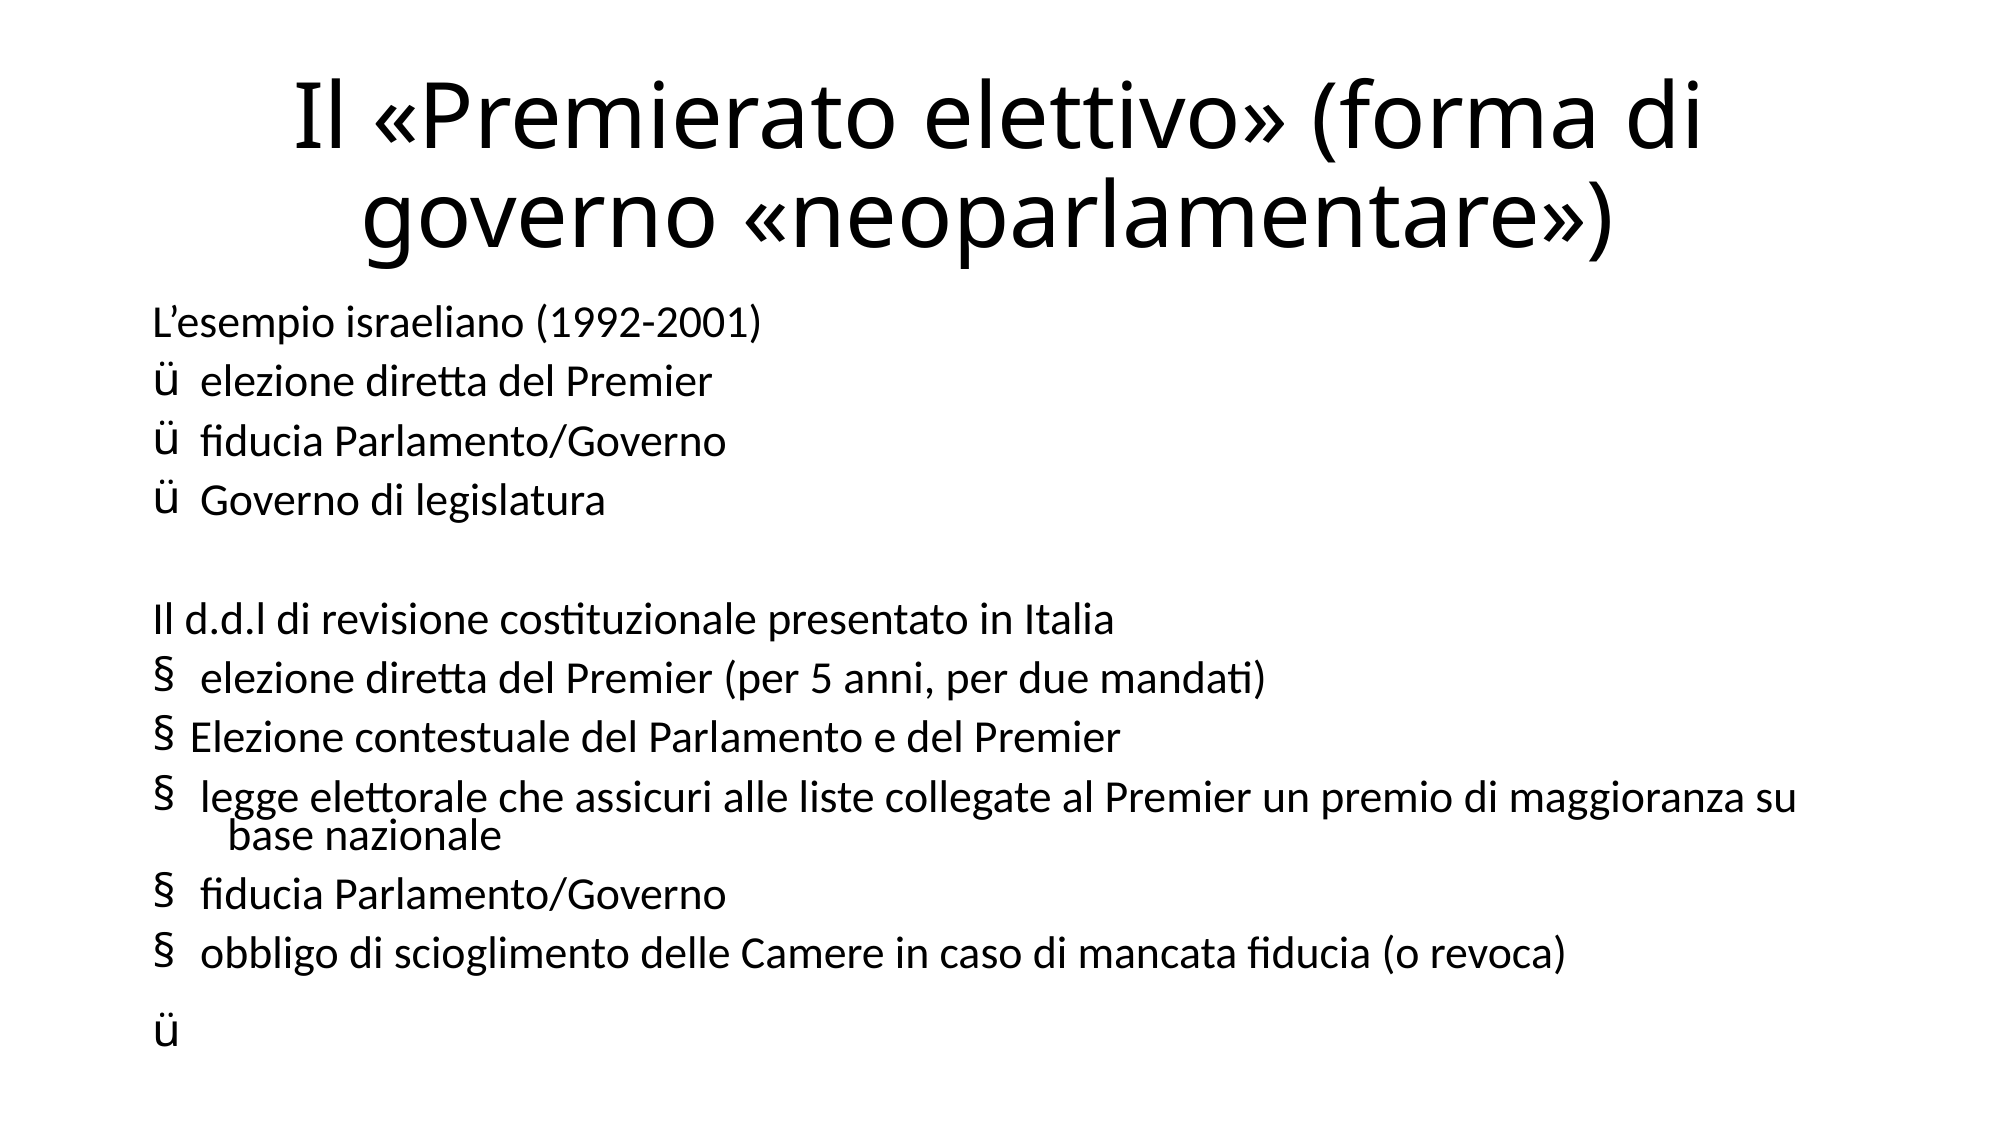

# Il «Premierato elettivo» (forma di governo «neoparlamentare»)
L’esempio israeliano (1992-2001)
 elezione diretta del Premier
 fiducia Parlamento/Governo
 Governo di legislatura
Il d.d.l di revisione costituzionale presentato in Italia
 elezione diretta del Premier (per 5 anni, per due mandati)
Elezione contestuale del Parlamento e del Premier
 legge elettorale che assicuri alle liste collegate al Premier un premio di maggioranza su base nazionale
 fiducia Parlamento/Governo
 obbligo di scioglimento delle Camere in caso di mancata fiducia (o revoca)